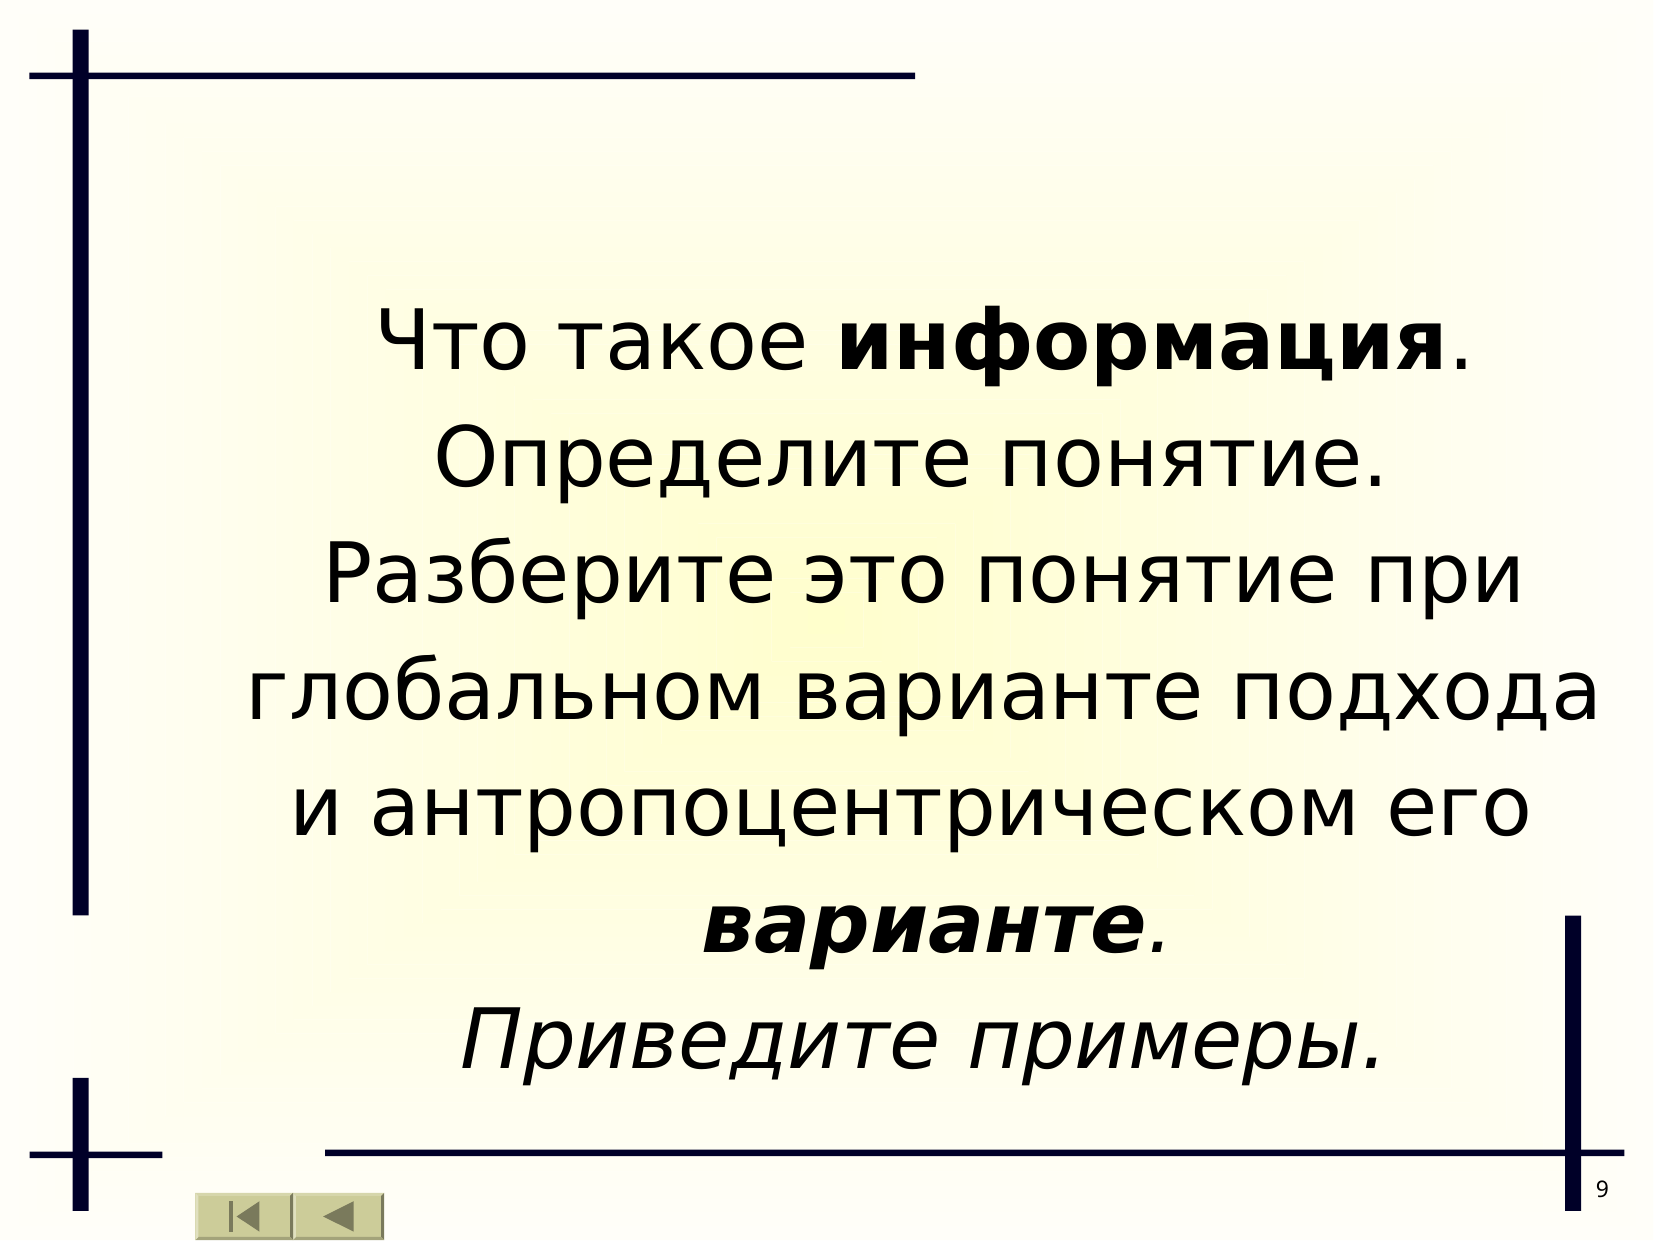

Что такое информация.
Определите понятие.
Разберите это понятие при глобальном варианте подхода и антропоцентрическом его
 варианте.
Приведите примеры.